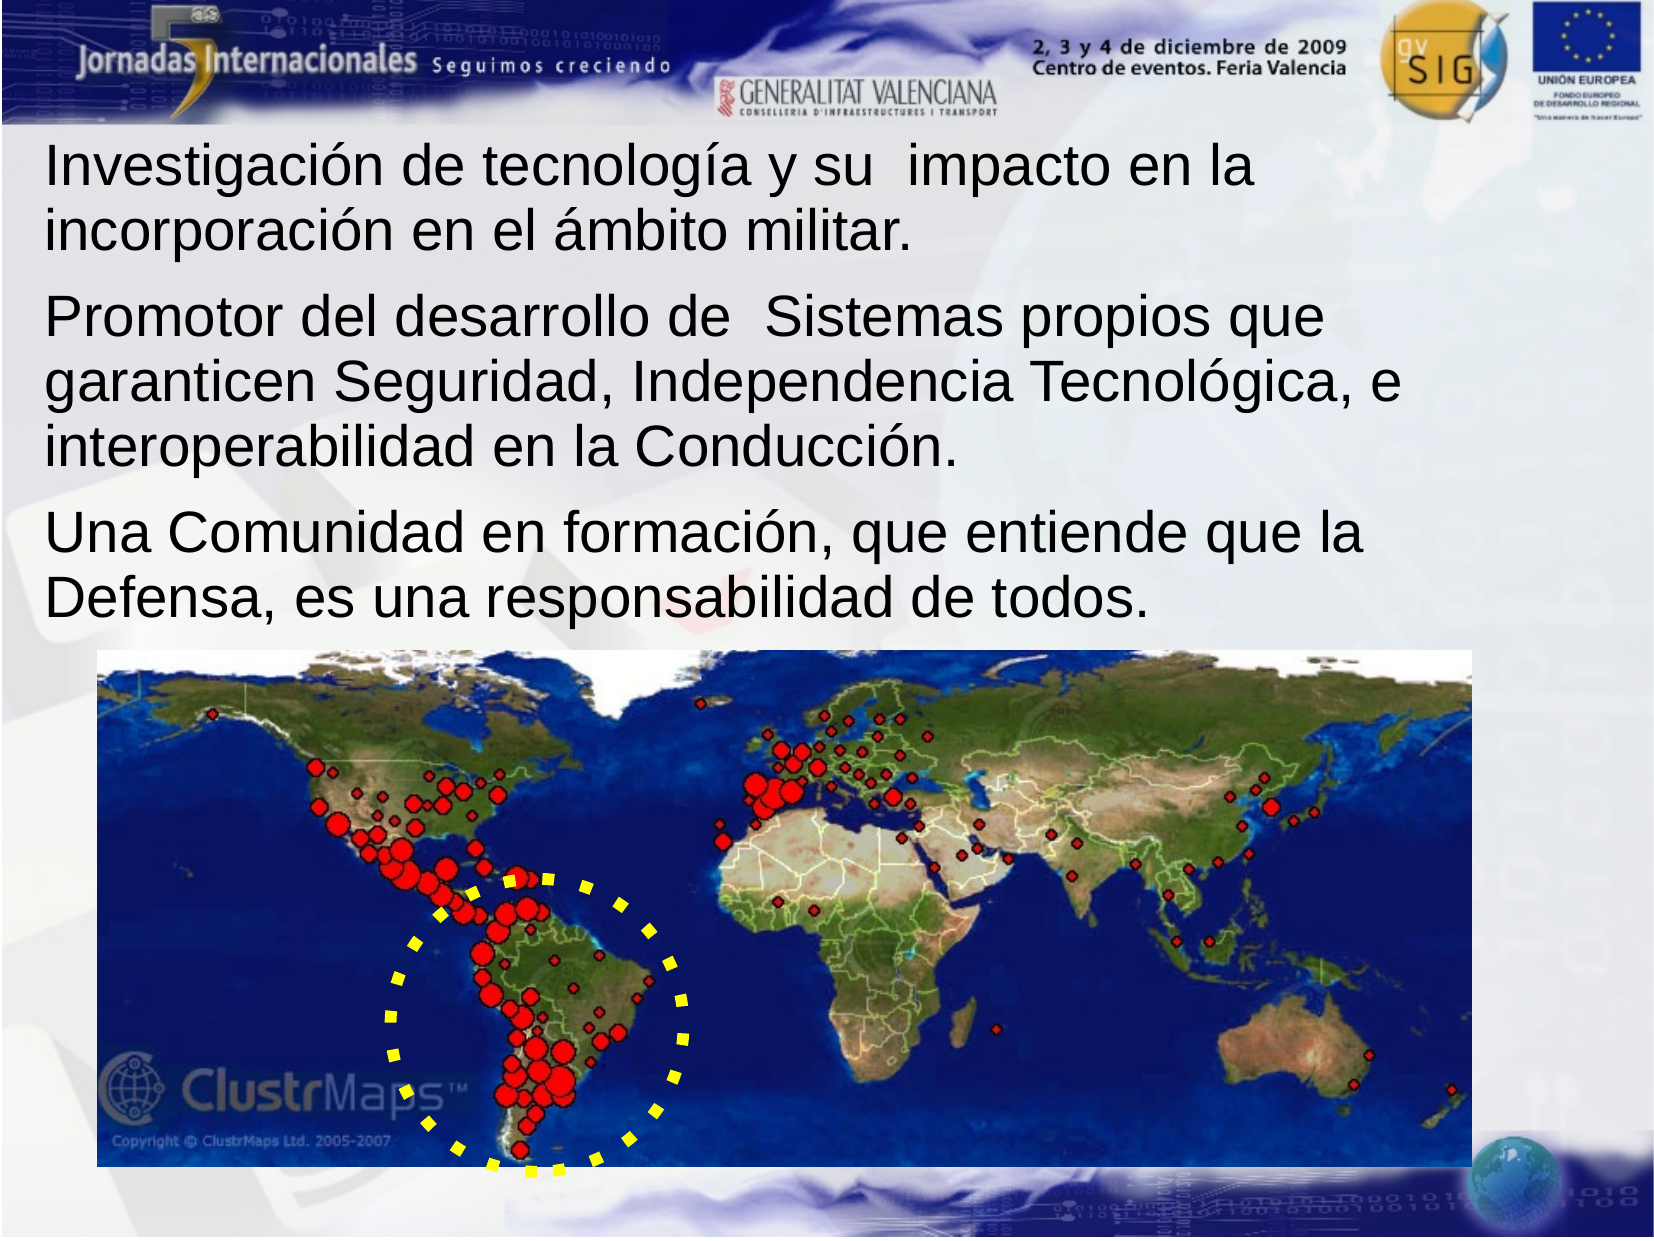

# Investigación de tecnología y su impacto en la incorporación en el ámbito militar.
Promotor del desarrollo de Sistemas propios que garanticen Seguridad, Independencia Tecnológica, e interoperabilidad en la Conducción.
Una Comunidad en formación, que entiende que la Defensa, es una responsabilidad de todos.